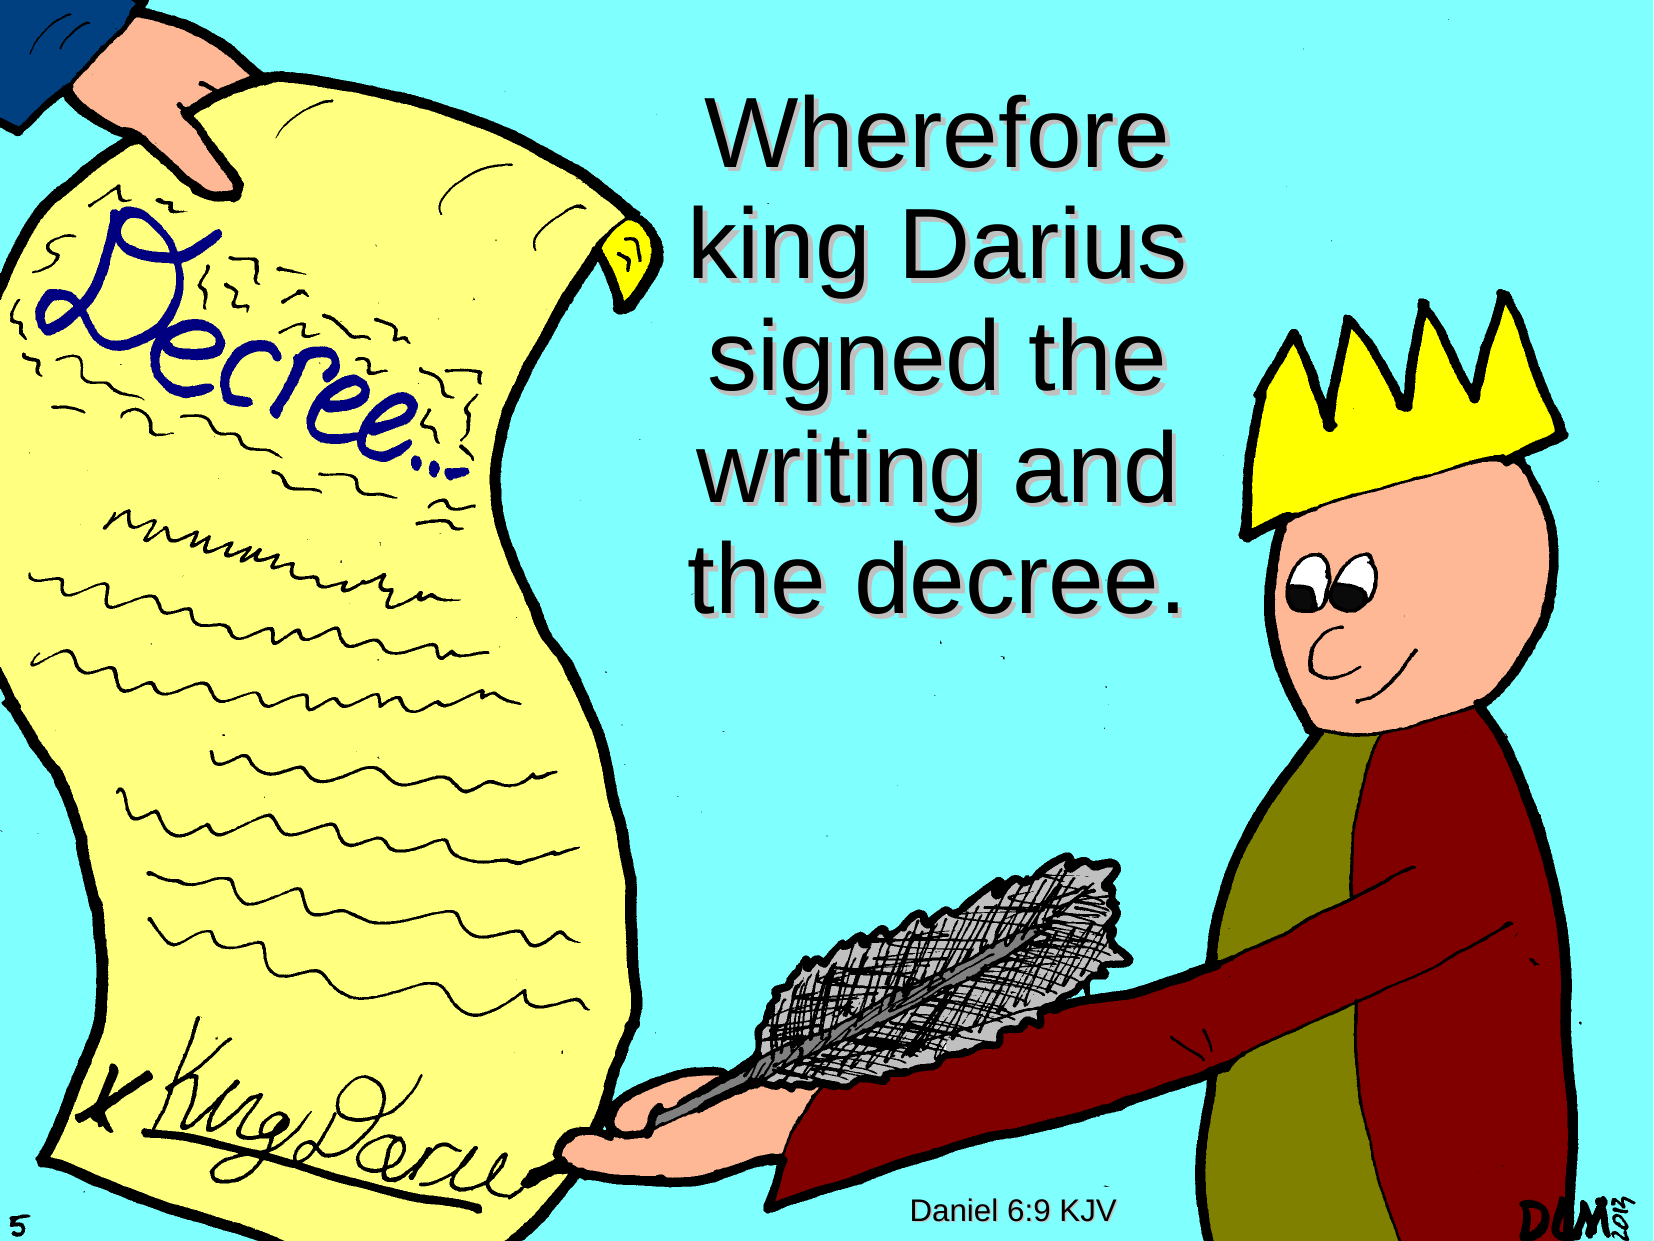

Wherefore king Darius signed the writing and the decree.
Daniel 6:9 KJV